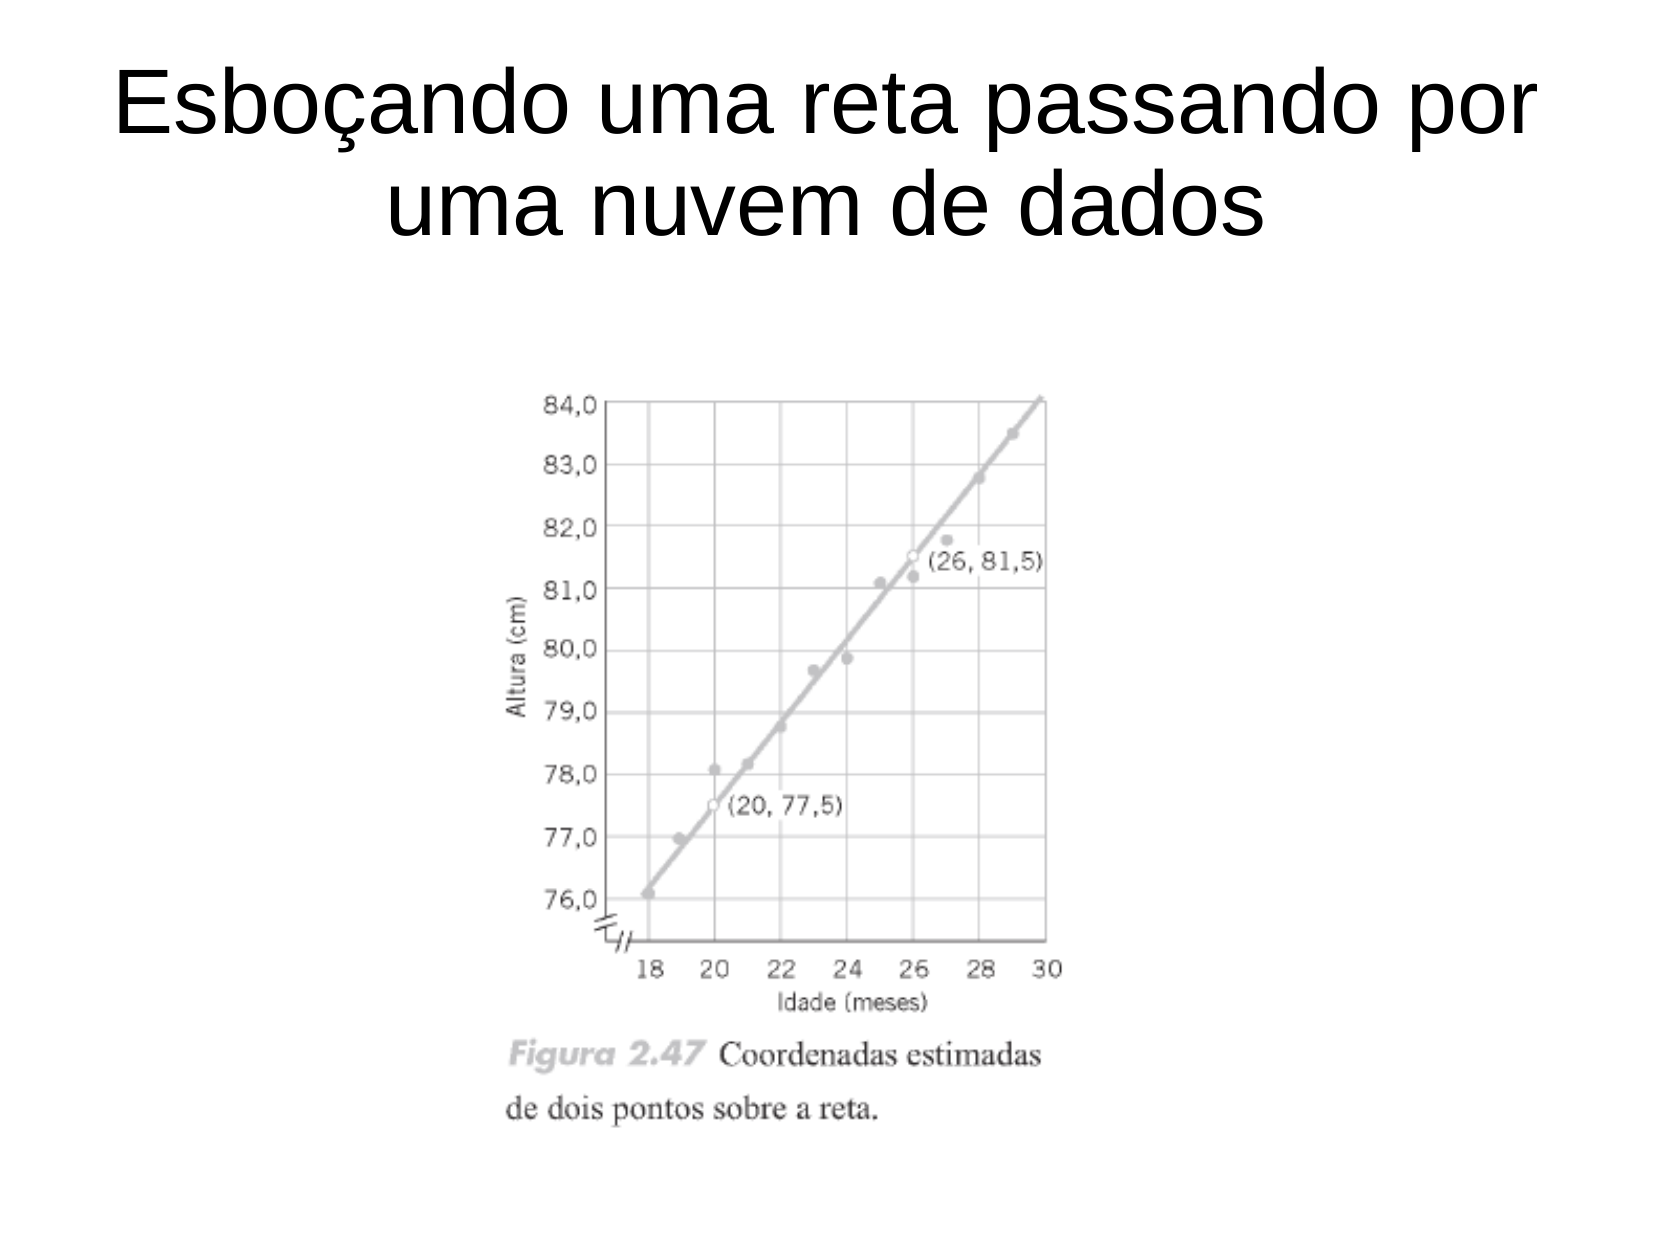

# Esboçando uma reta passando por uma nuvem de dados